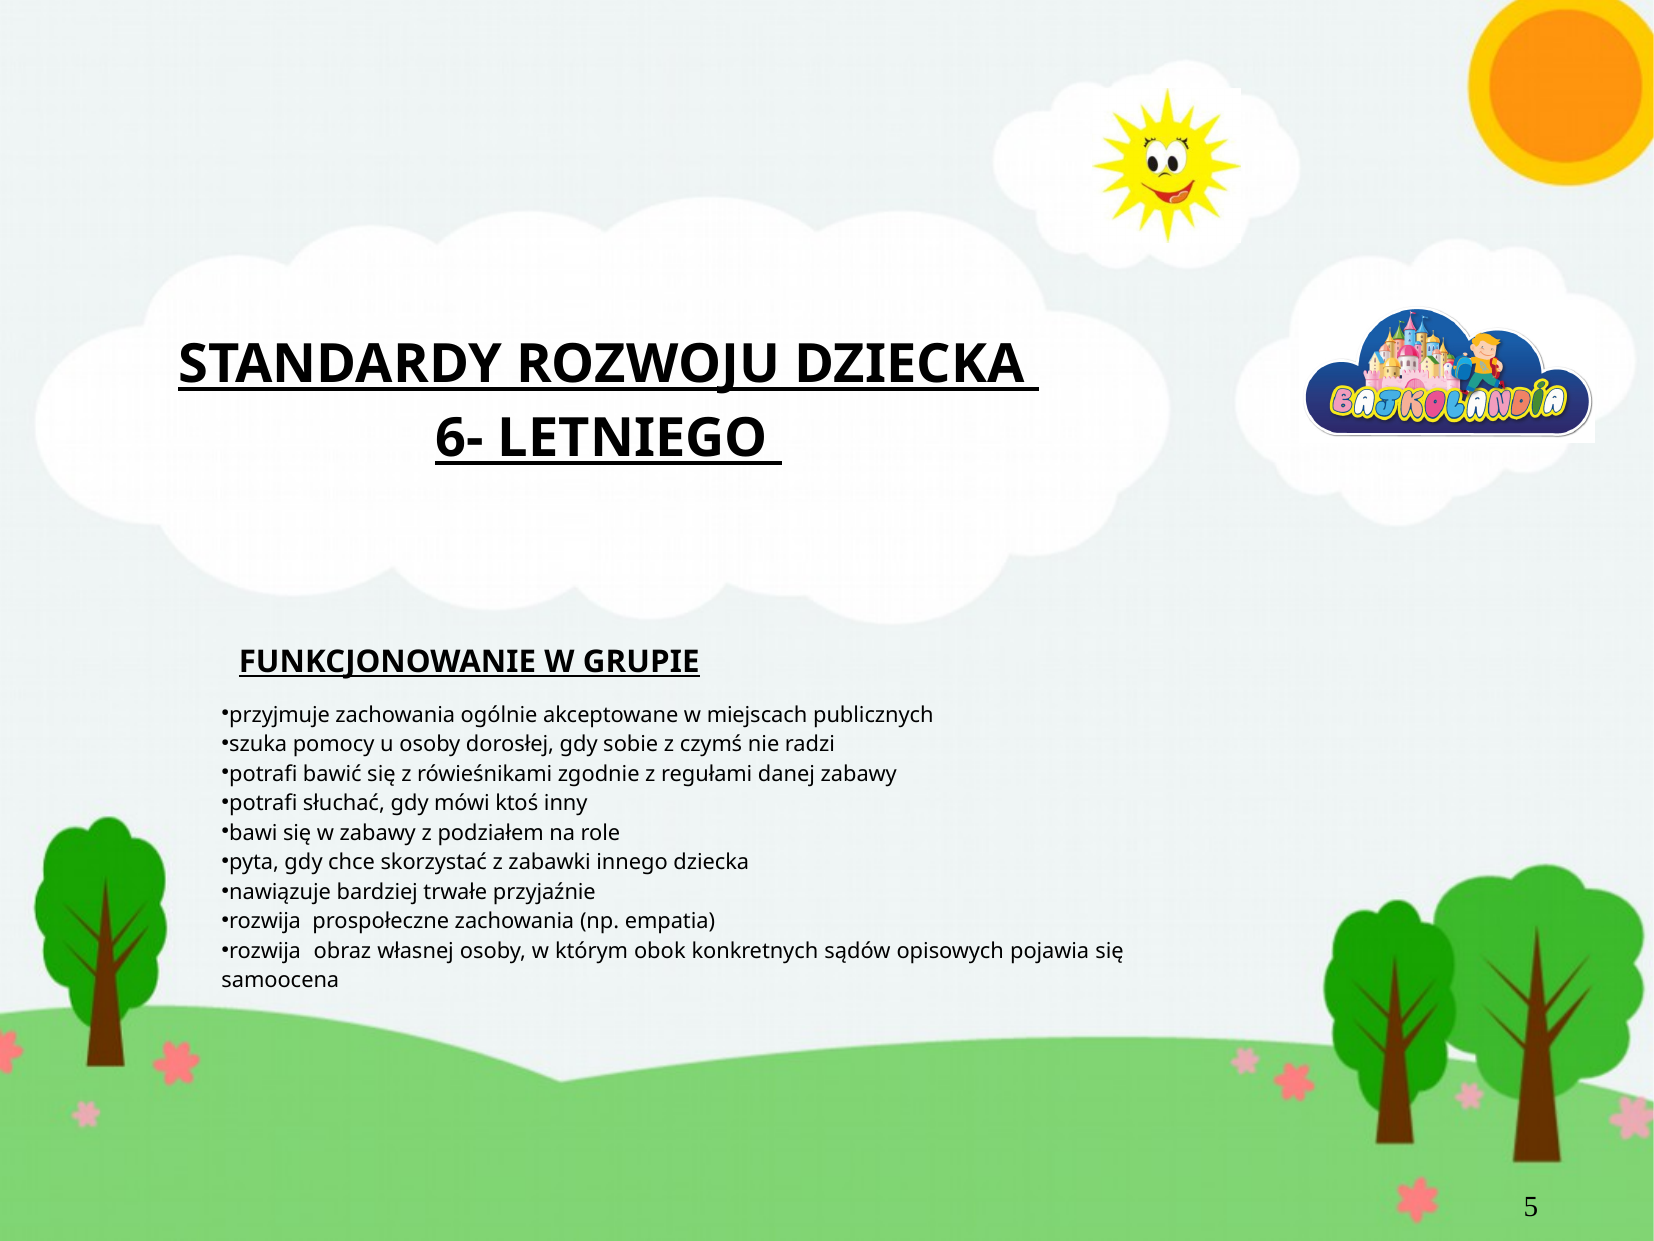

STANDARDY ROZWOJU DZIECKA
6- LETNIEGO
FUNKCJONOWANIE W GRUPIE
przyjmuje zachowania ogólnie akceptowane w miejscach publicznych
szuka pomocy u osoby dorosłej, gdy sobie z czymś nie radzi
potrafi bawić się z rówieśnikami zgodnie z regułami danej zabawy
potrafi słuchać, gdy mówi ktoś inny
bawi się w zabawy z podziałem na role
pyta, gdy chce skorzystać z zabawki innego dziecka
nawiązuje bardziej trwałe przyjaźnie
rozwija prospołeczne zachowania (np. empatia)
rozwija obraz własnej osoby, w którym obok konkretnych sądów opisowych pojawia się samoocena